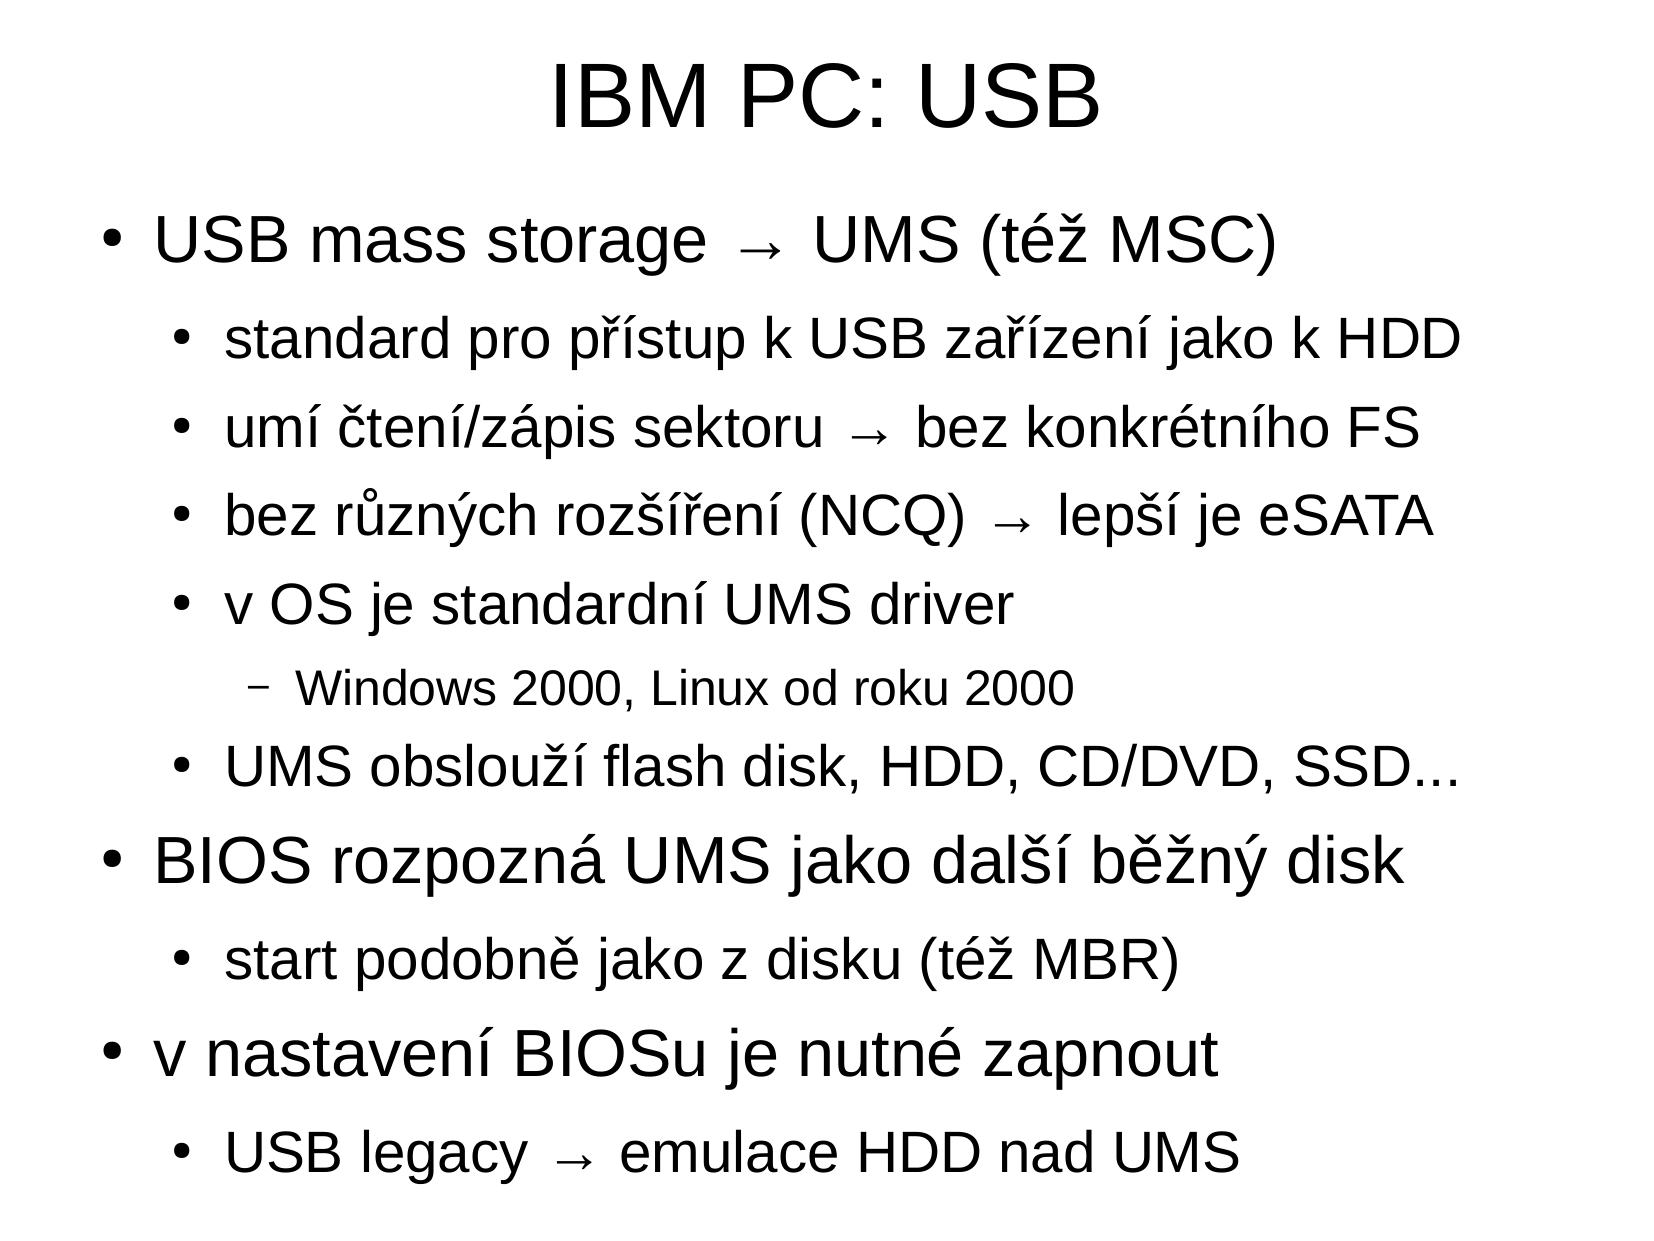

# IBM PC: USB
USB mass storage → UMS (též MSC)
standard pro přístup k USB zařízení jako k HDD
umí čtení/zápis sektoru → bez konkrétního FS
bez různých rozšíření (NCQ) → lepší je eSATA
v OS je standardní UMS driver
Windows 2000, Linux od roku 2000
UMS obslouží flash disk, HDD, CD/DVD, SSD...
BIOS rozpozná UMS jako další běžný disk
start podobně jako z disku (též MBR)
v nastavení BIOSu je nutné zapnout
USB legacy → emulace HDD nad UMS